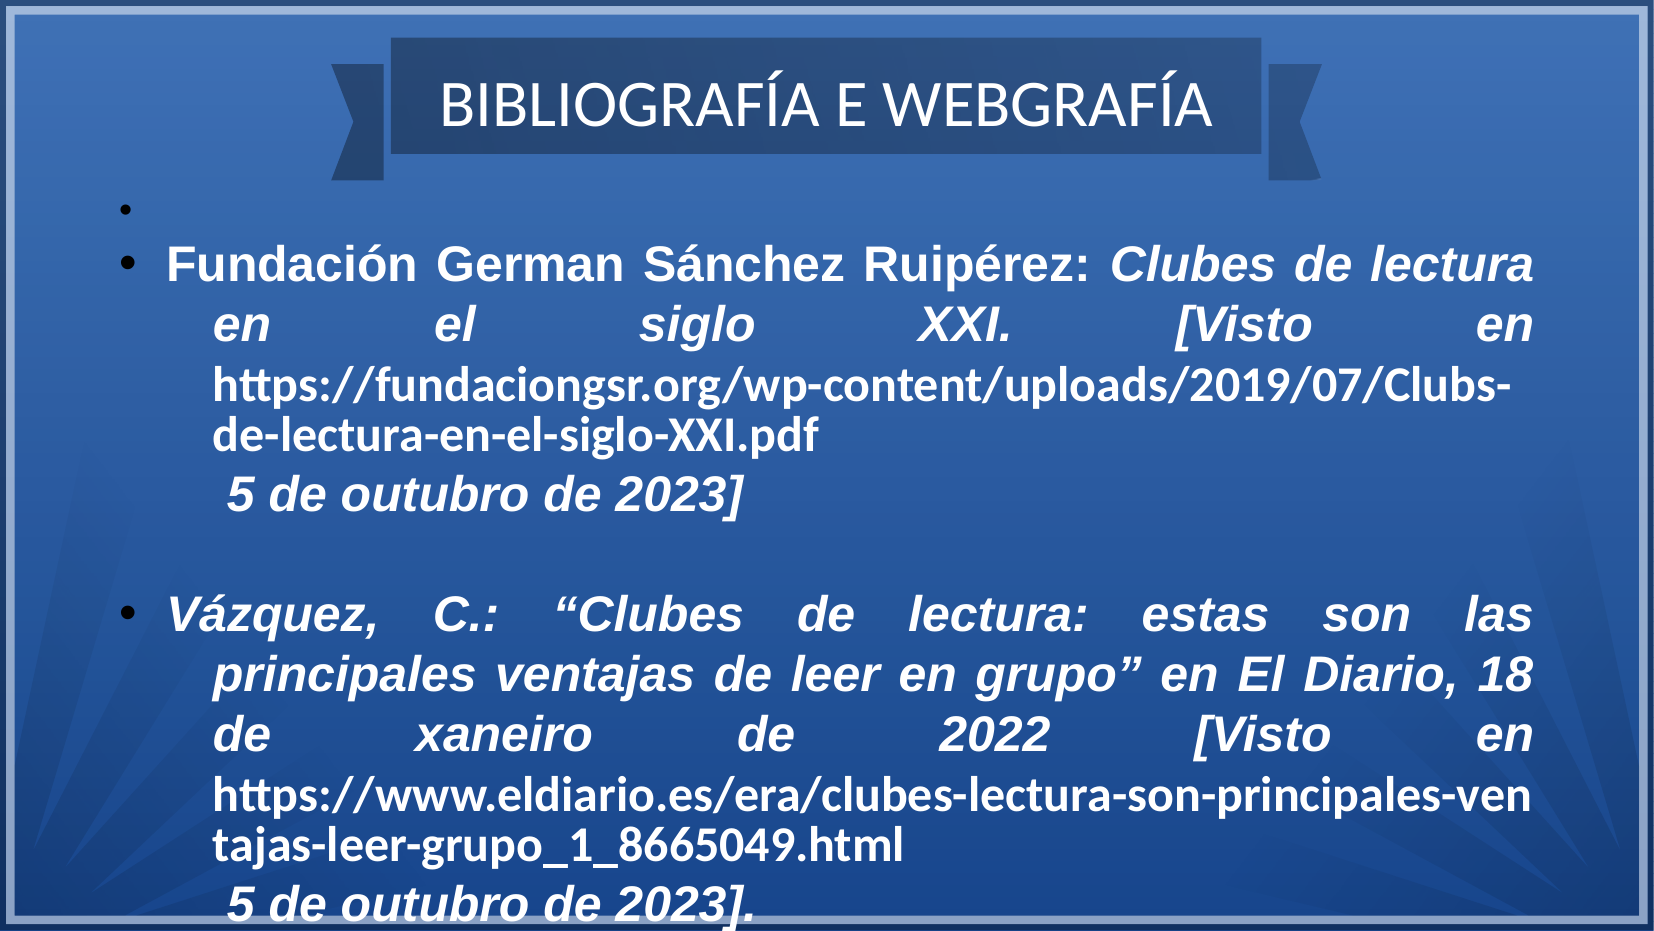

BIBLIOGRAFÍA E WEBGRAFÍA
Fundación German Sánchez Ruipérez: Clubes de lectura en el siglo XXI. [Visto en https://fundaciongsr.org/wp-content/uploads/2019/07/Clubs-de-lectura-en-el-siglo-XXI.pdf 5 de outubro de 2023]
Vázquez, C.: “Clubes de lectura: estas son las principales ventajas de leer en grupo” en El Diario, 18 de xaneiro de 2022 [Visto en https://www.eldiario.es/era/clubes-lectura-son-principales-ventajas-leer-grupo_1_8665049.html 5 de outubro de 2023].